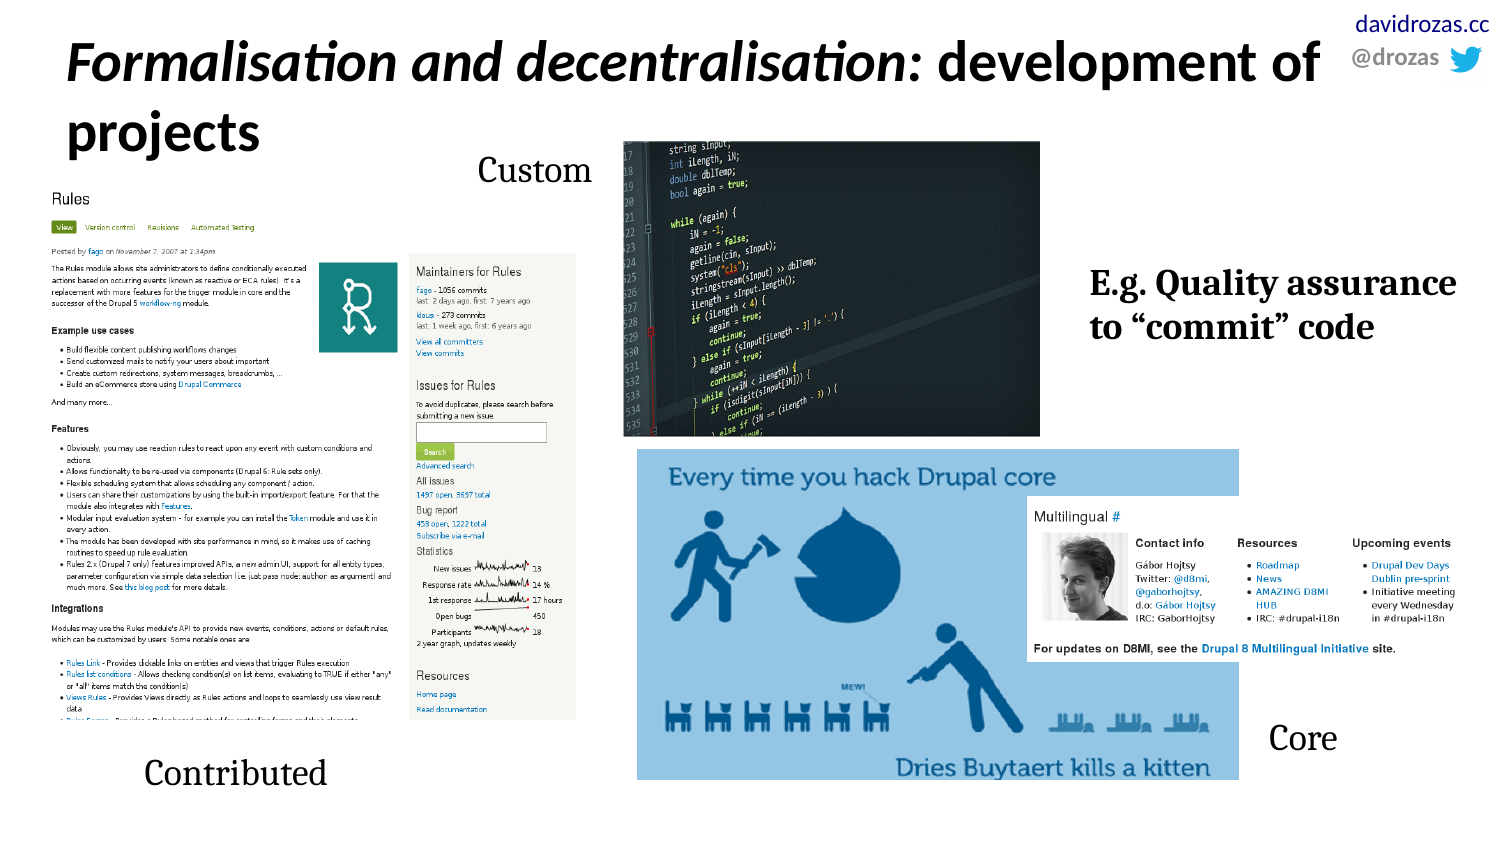

davidrozas.cc
@drozas
Formalisation and decentralisation: development of projects
Custom
E.g. Quality assurance
to “commit” code
Core
Contributed